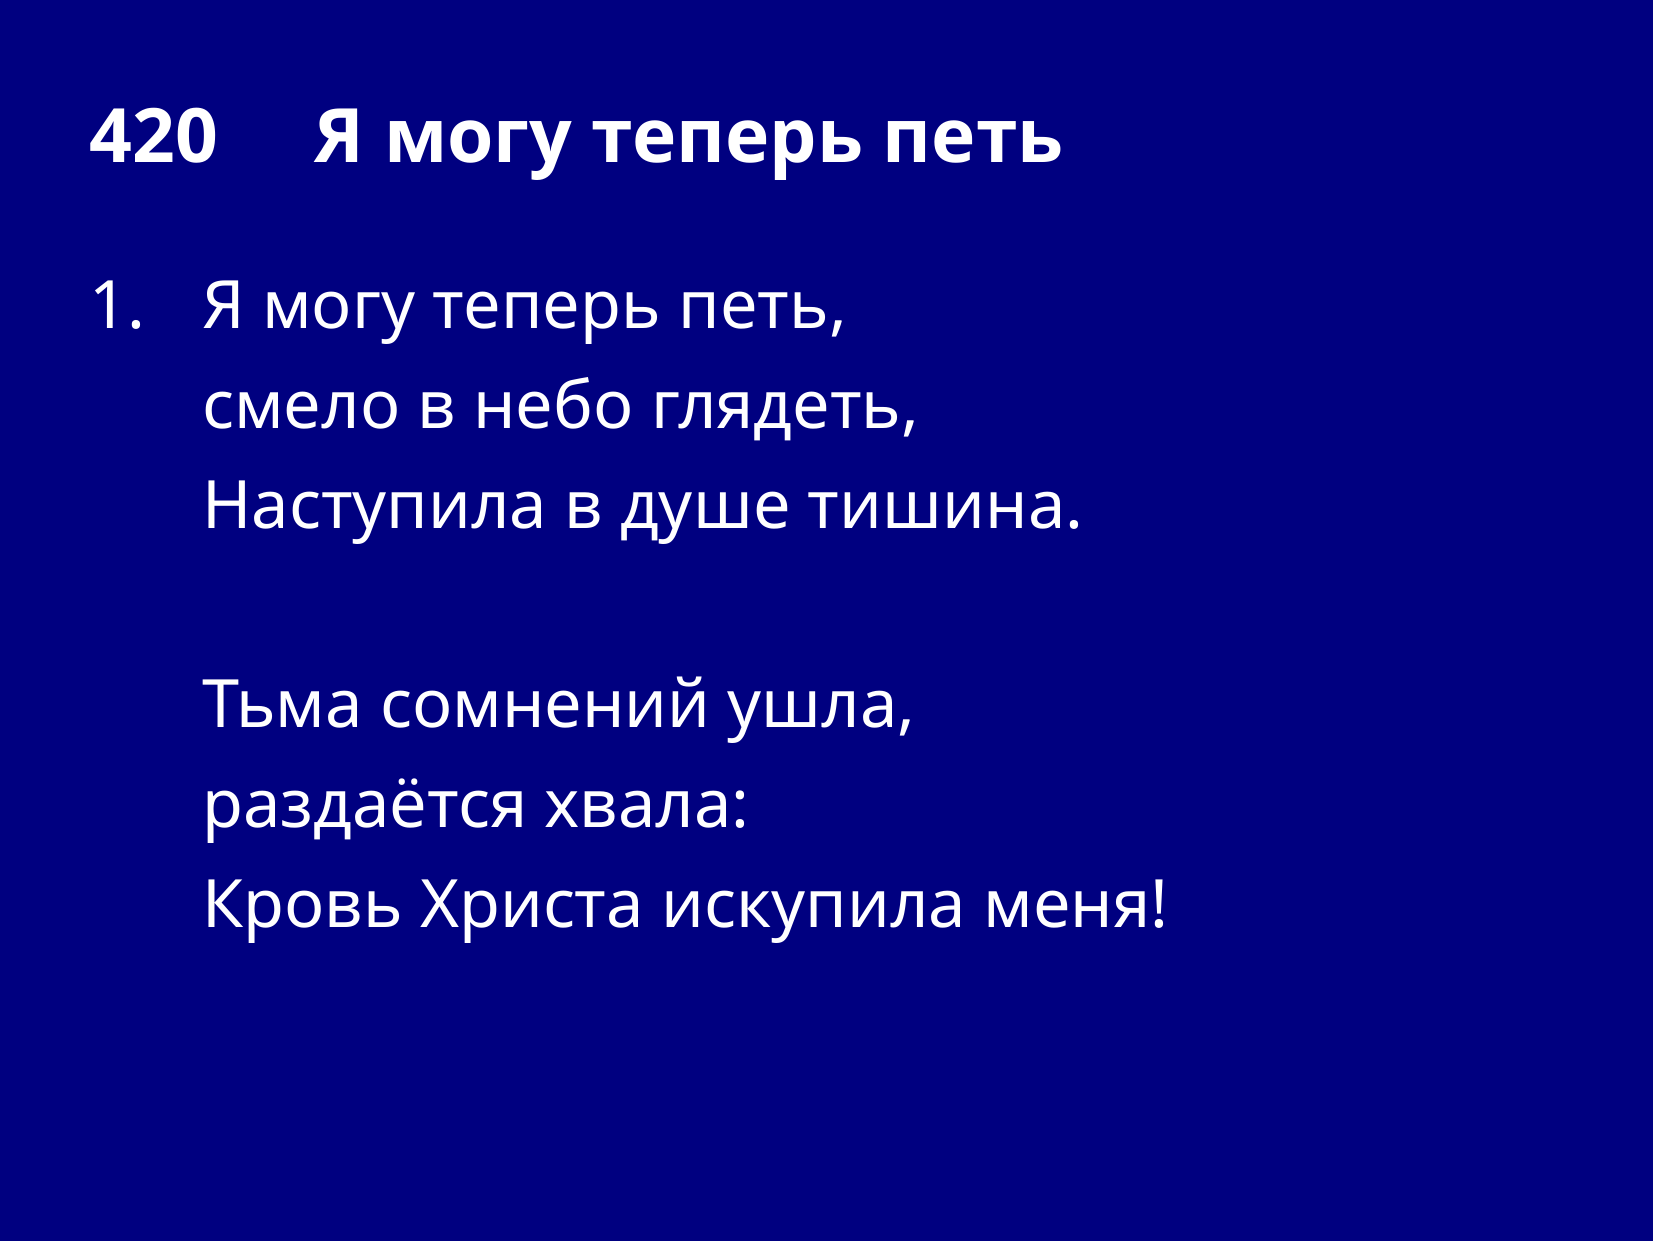

420	Я могу теперь петь
1.	Я могу теперь петь,
	смело в небо глядеть,
	Наступила в душе тишина.
	Тьма сомнений ушла,
	раздаётся хвала:
	Кровь Христа искупила меня!